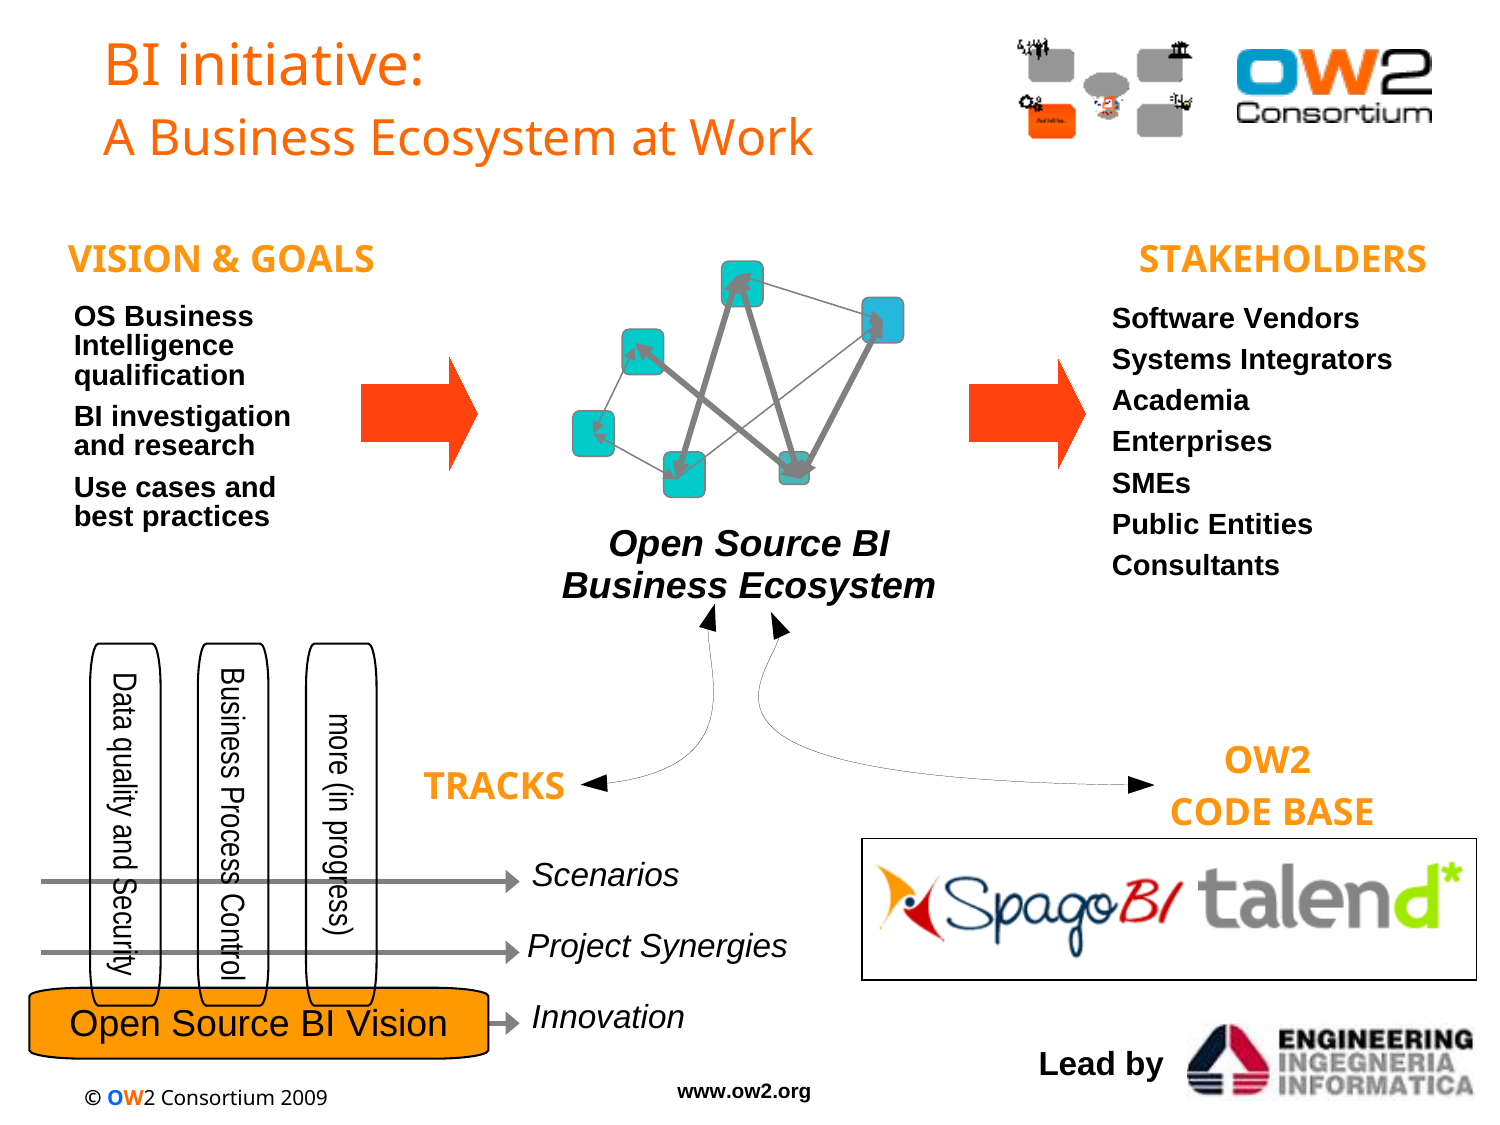

BI initiative:
A Business Ecosystem at Work
VISION & GOALS
STAKEHOLDERS
OS Business Intelligence qualification
BI investigation and research
Use cases and best practices
Software Vendors
Systems Integrators
Academia
Enterprises
SMEs
Public Entities
Consultants
Open Source BI
Business Ecosystem
OW2
CODE BASE
TRACKS
Data quality and Security
Business Process Control
more (in progress)
Scenarios
Project Synergies
Open Source BI Vision
Innovation
Lead by